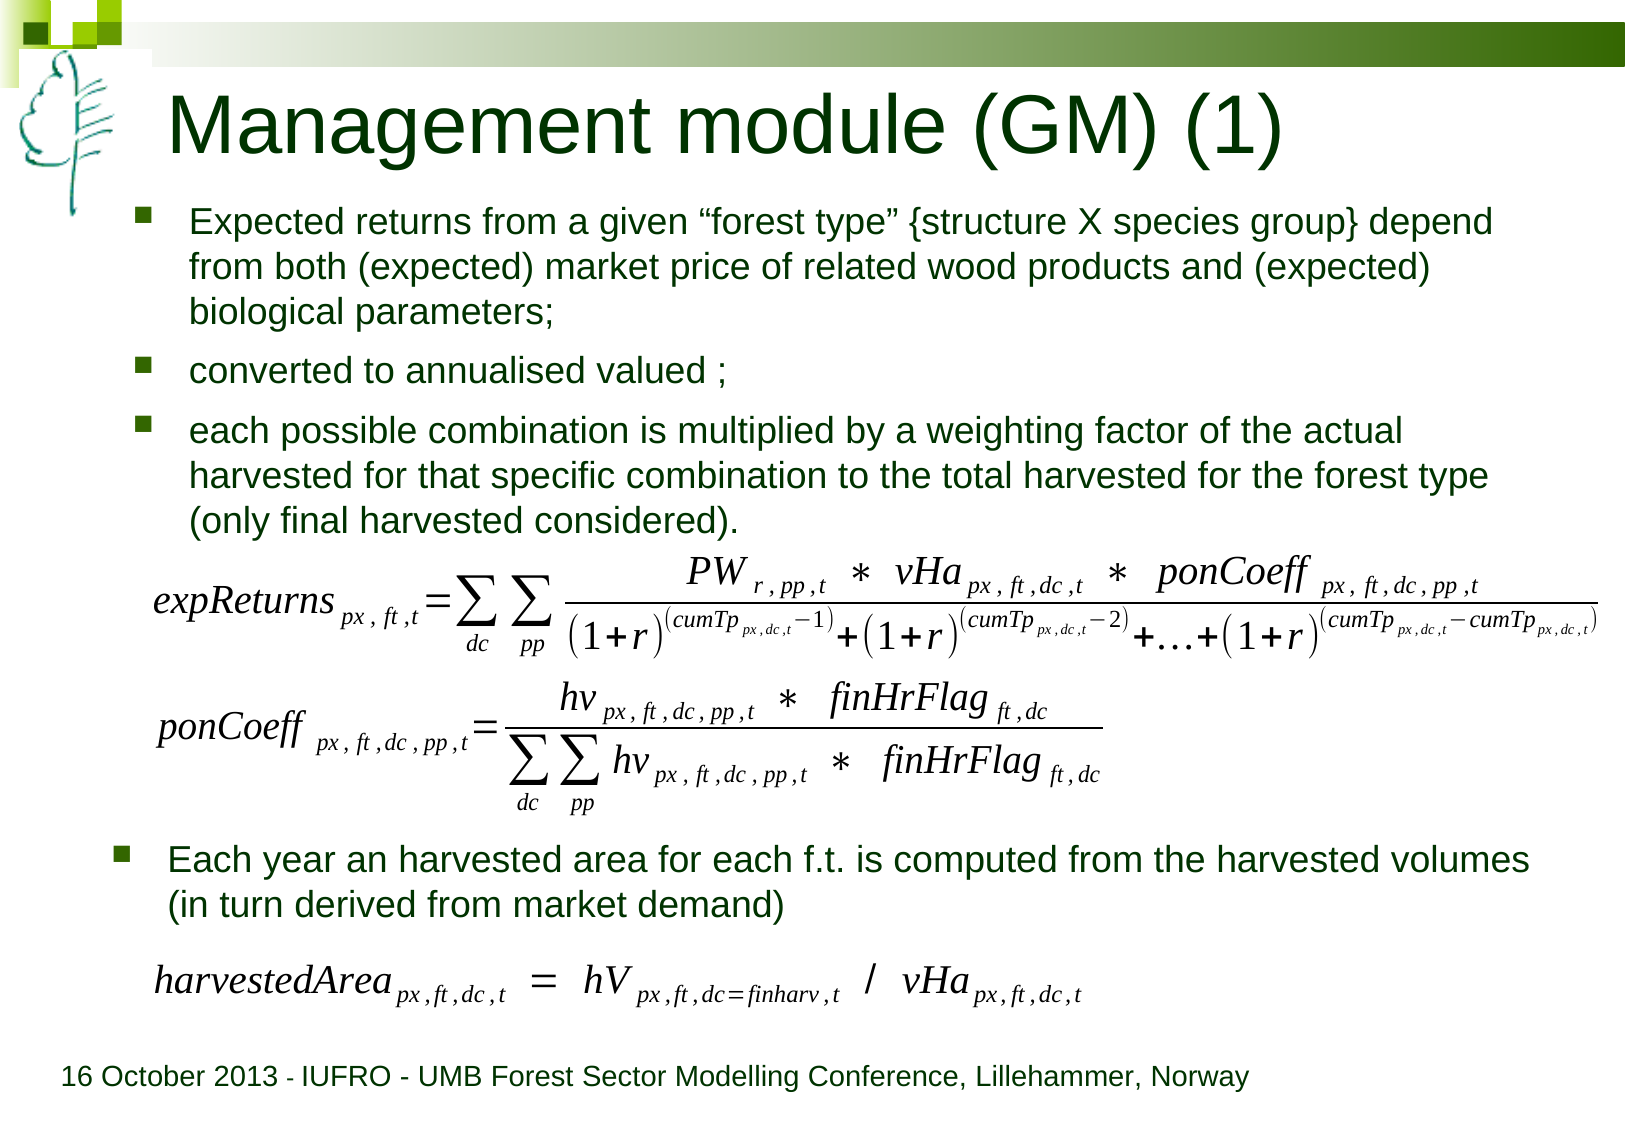

# Management module (GM) (1)
Expected returns from a given “forest type” {structure X species group} depend from both (expected) market price of related wood products and (expected) biological parameters;
converted to annualised valued ;
each possible combination is multiplied by a weighting factor of the actual harvested for that specific combination to the total harvested for the forest type (only final harvested considered).
Each year an harvested area for each f.t. is computed from the harvested volumes (in turn derived from market demand)